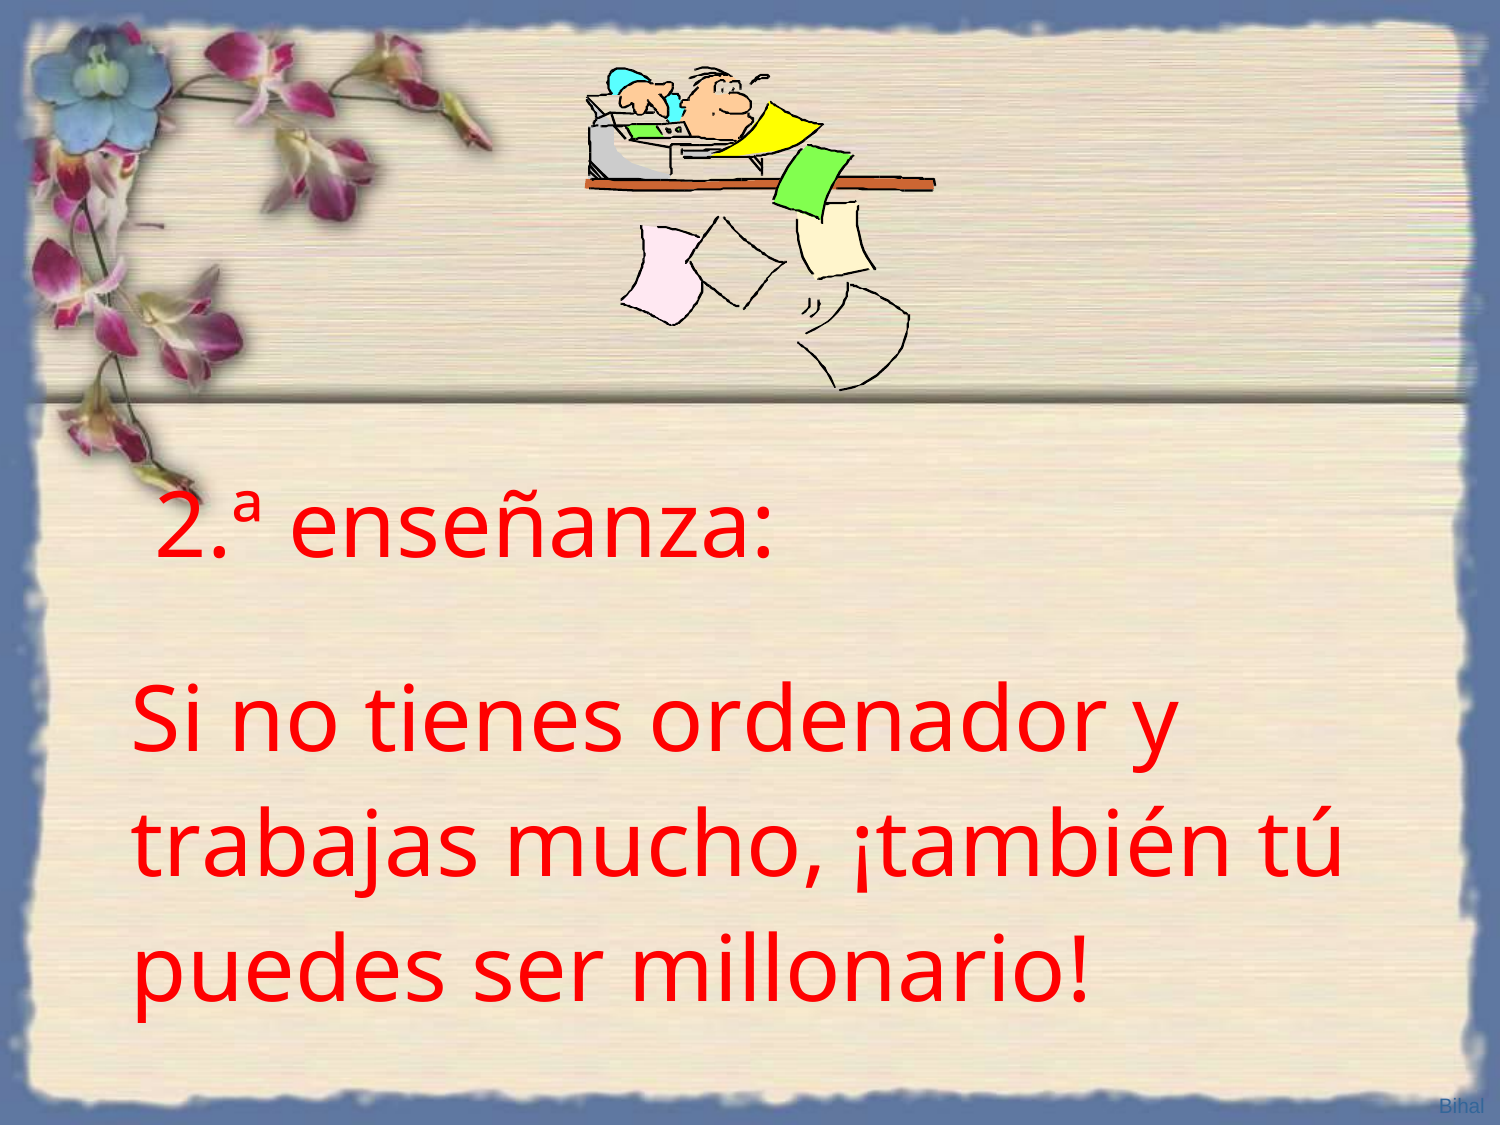

# 2.ª enseñanza: Si no tienes ordenador y trabajas mucho, ¡también tú puedes ser millonario!
Bihal